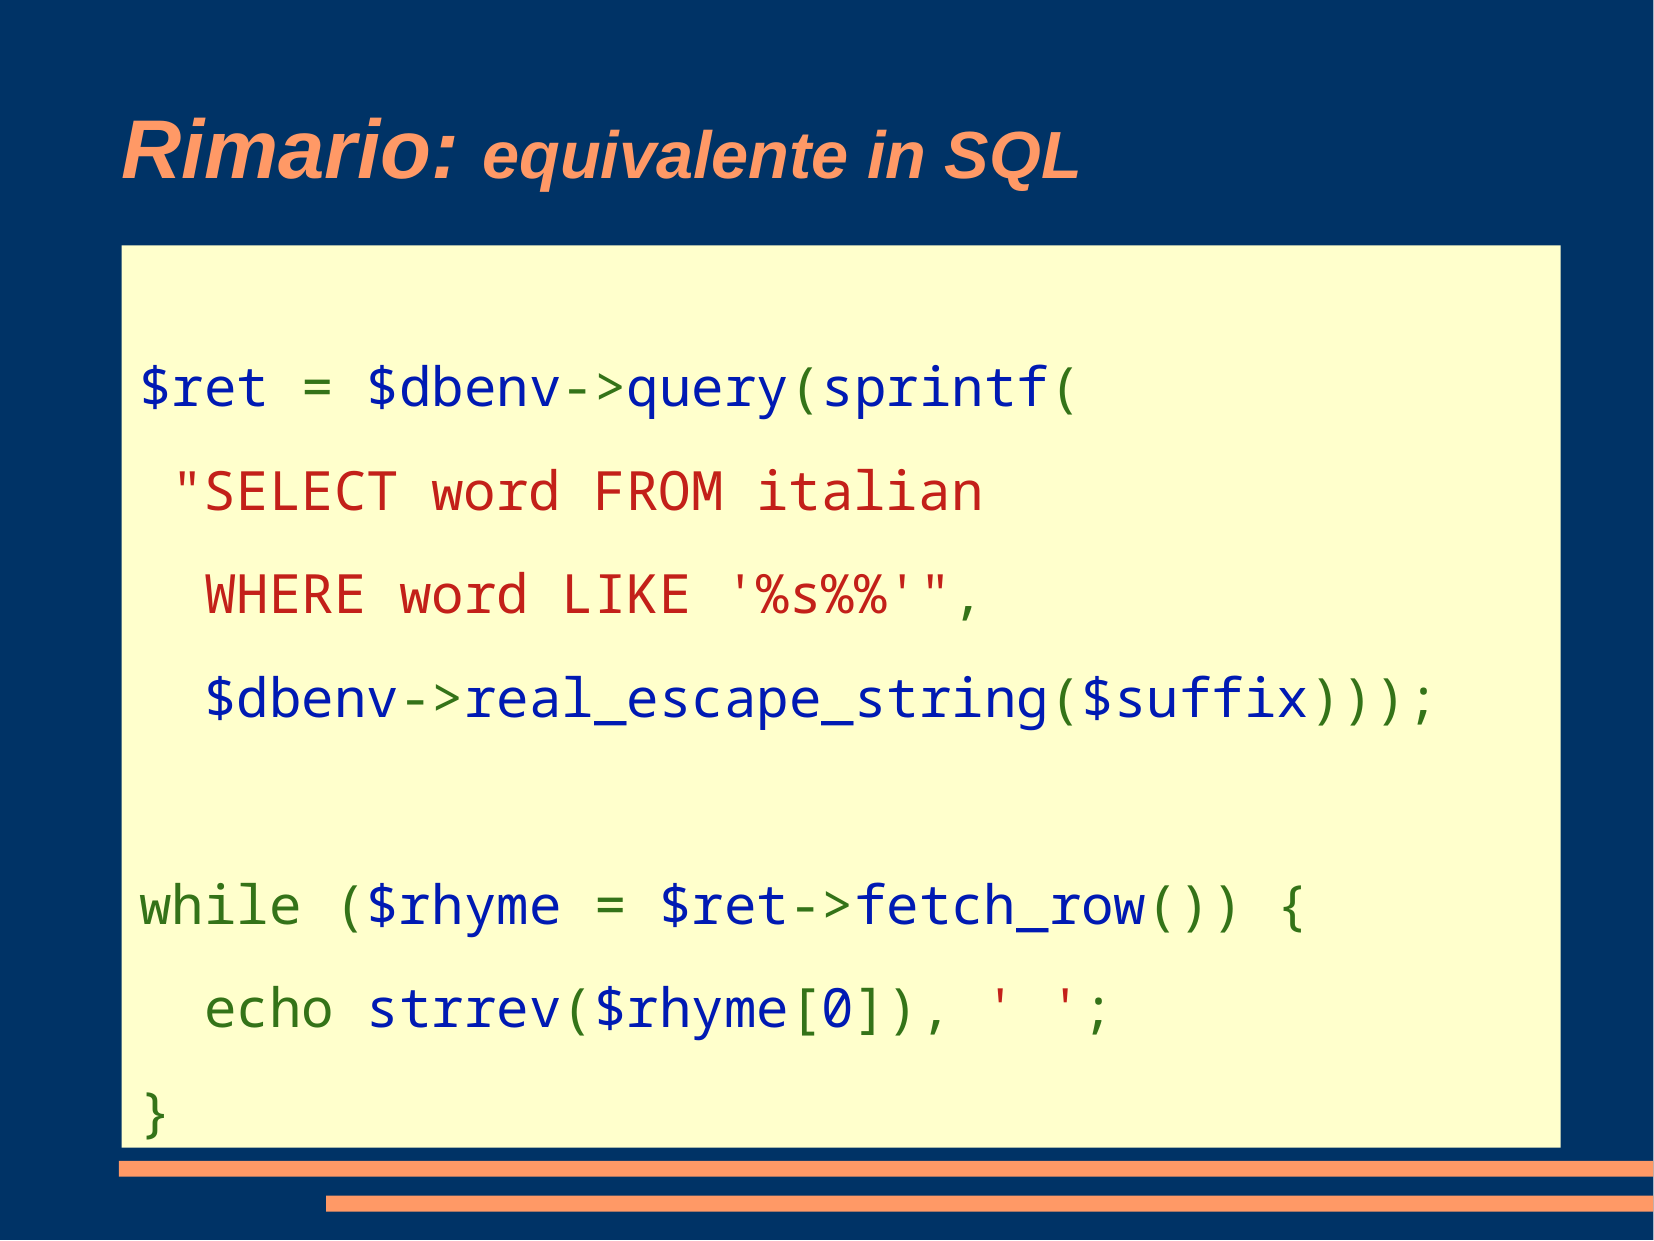

# Rimario: equivalente in SQL
$ret = $dbenv->query(sprintf(
 "SELECT word FROM italian
 WHERE word LIKE '%s%%'",
  $dbenv->real_escape_string($suffix)));
while ($rhyme = $ret->fetch_row()) {
 echo strrev($rhyme[0]), ' ';
}